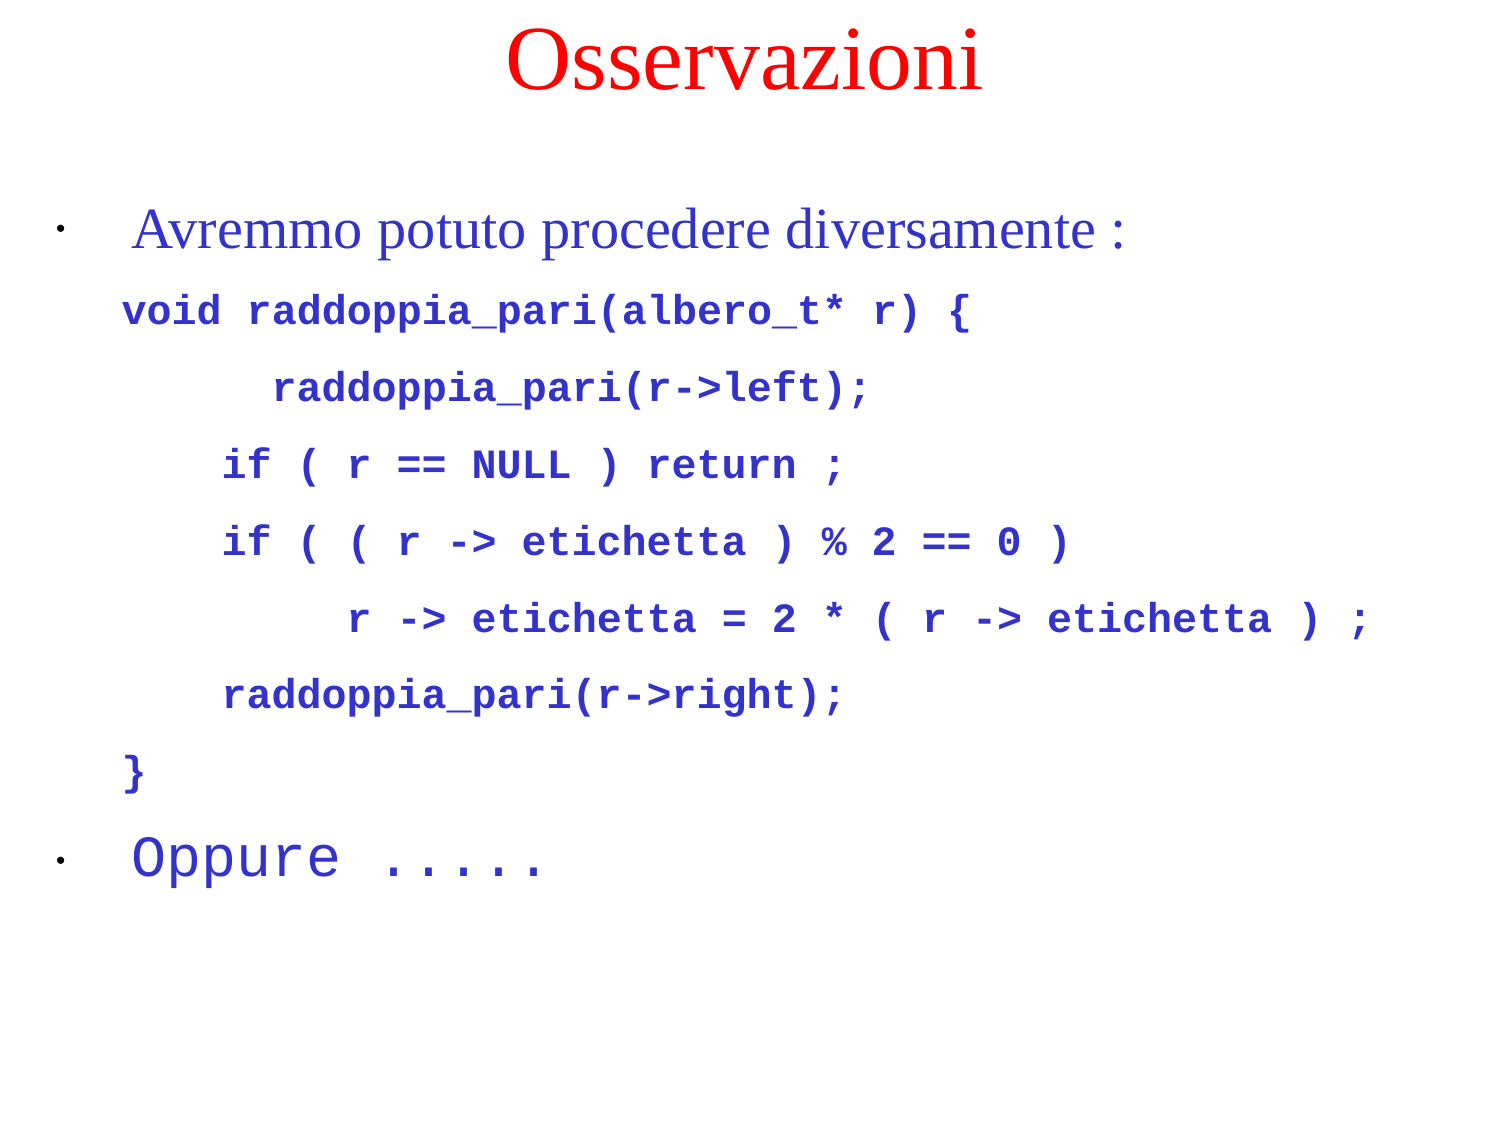

# Osservazioni
Avremmo potuto procedere diversamente :
void raddoppia_pari(albero_t* r) {
	 raddoppia_pari(r->left);
 if ( r == NULL ) return ;
 if ( ( r -> etichetta ) % 2 == 0 )
 r -> etichetta = 2 * ( r -> etichetta ) ;
 raddoppia_pari(r->right);
}
Oppure .....